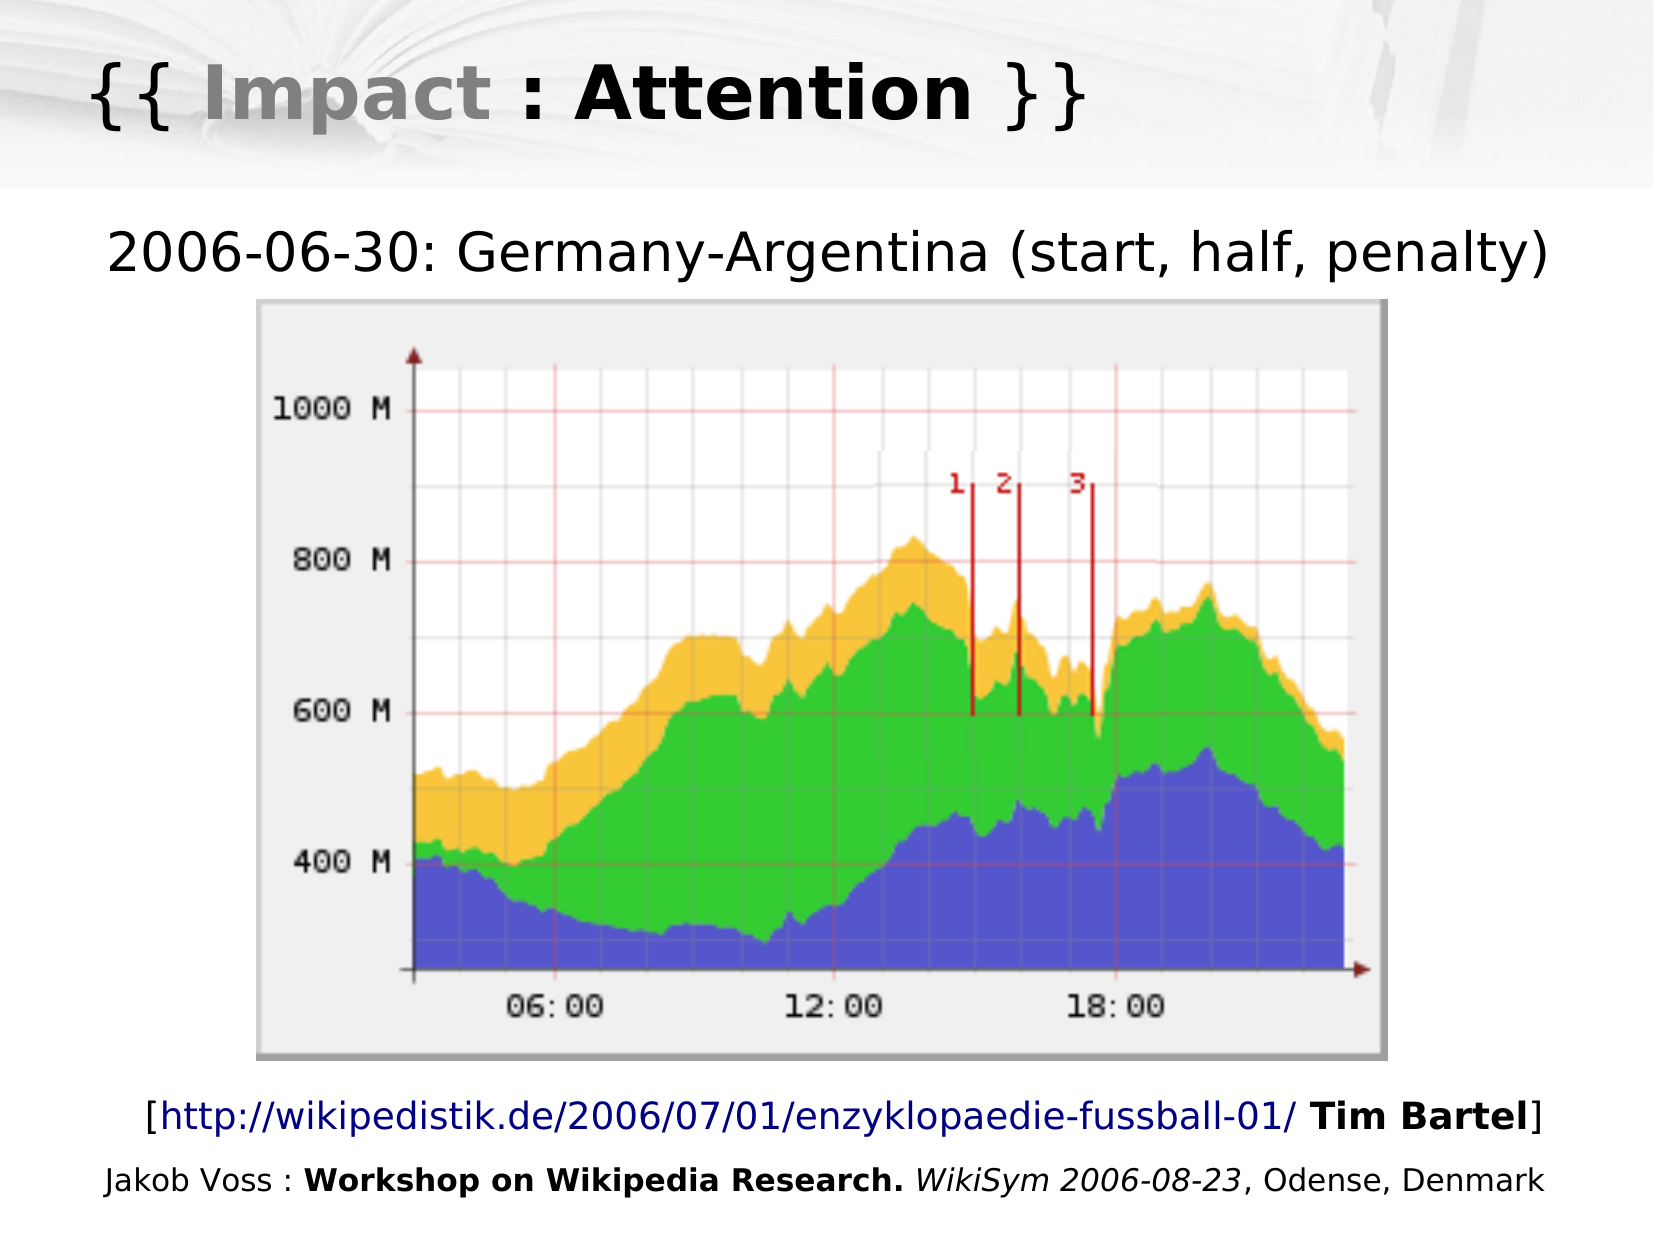

# {{ Impact : Attention }}
2006-06-30: Germany-Argentina (start, half, penalty)
[http://wikipedistik.de/2006/07/01/enzyklopaedie-fussball-01/ Tim Bartel]